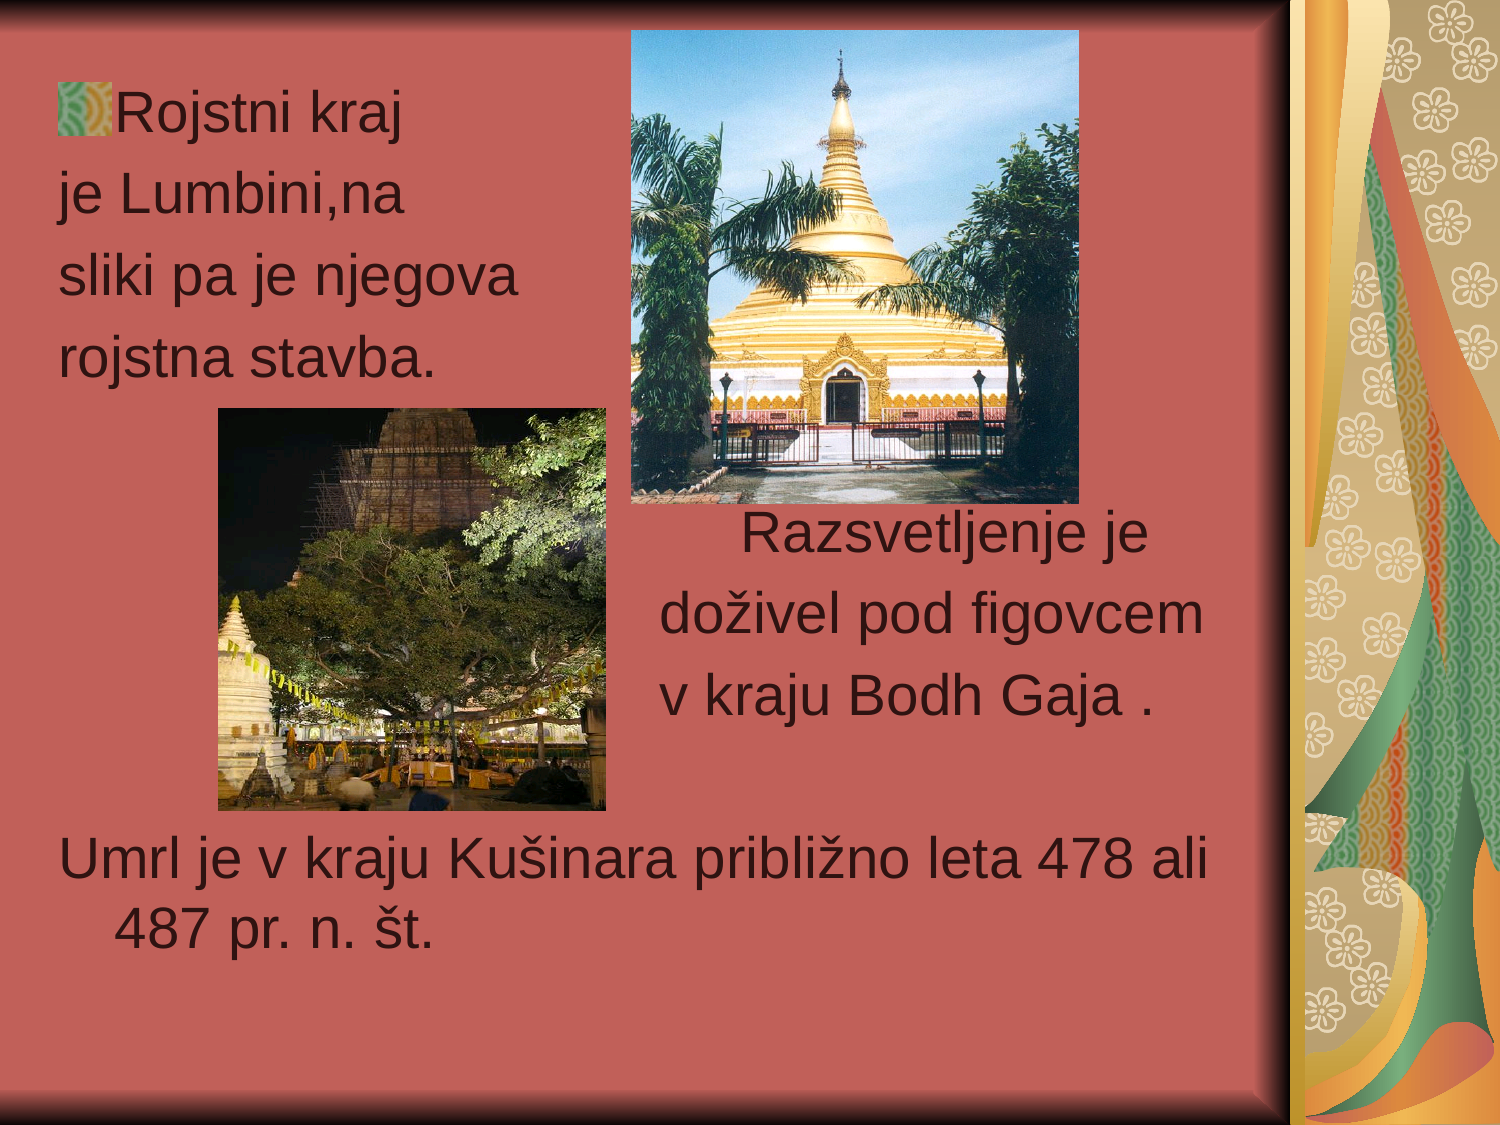

# Rojstni kraj
je Lumbini,na
sliki pa je njegova
rojstna stavba.
 Razsvetljenje je
 doživel pod figovcem
 v kraju Bodh Gaja .
Umrl je v kraju Kušinara približno leta 478 ali 487 pr. n. št.